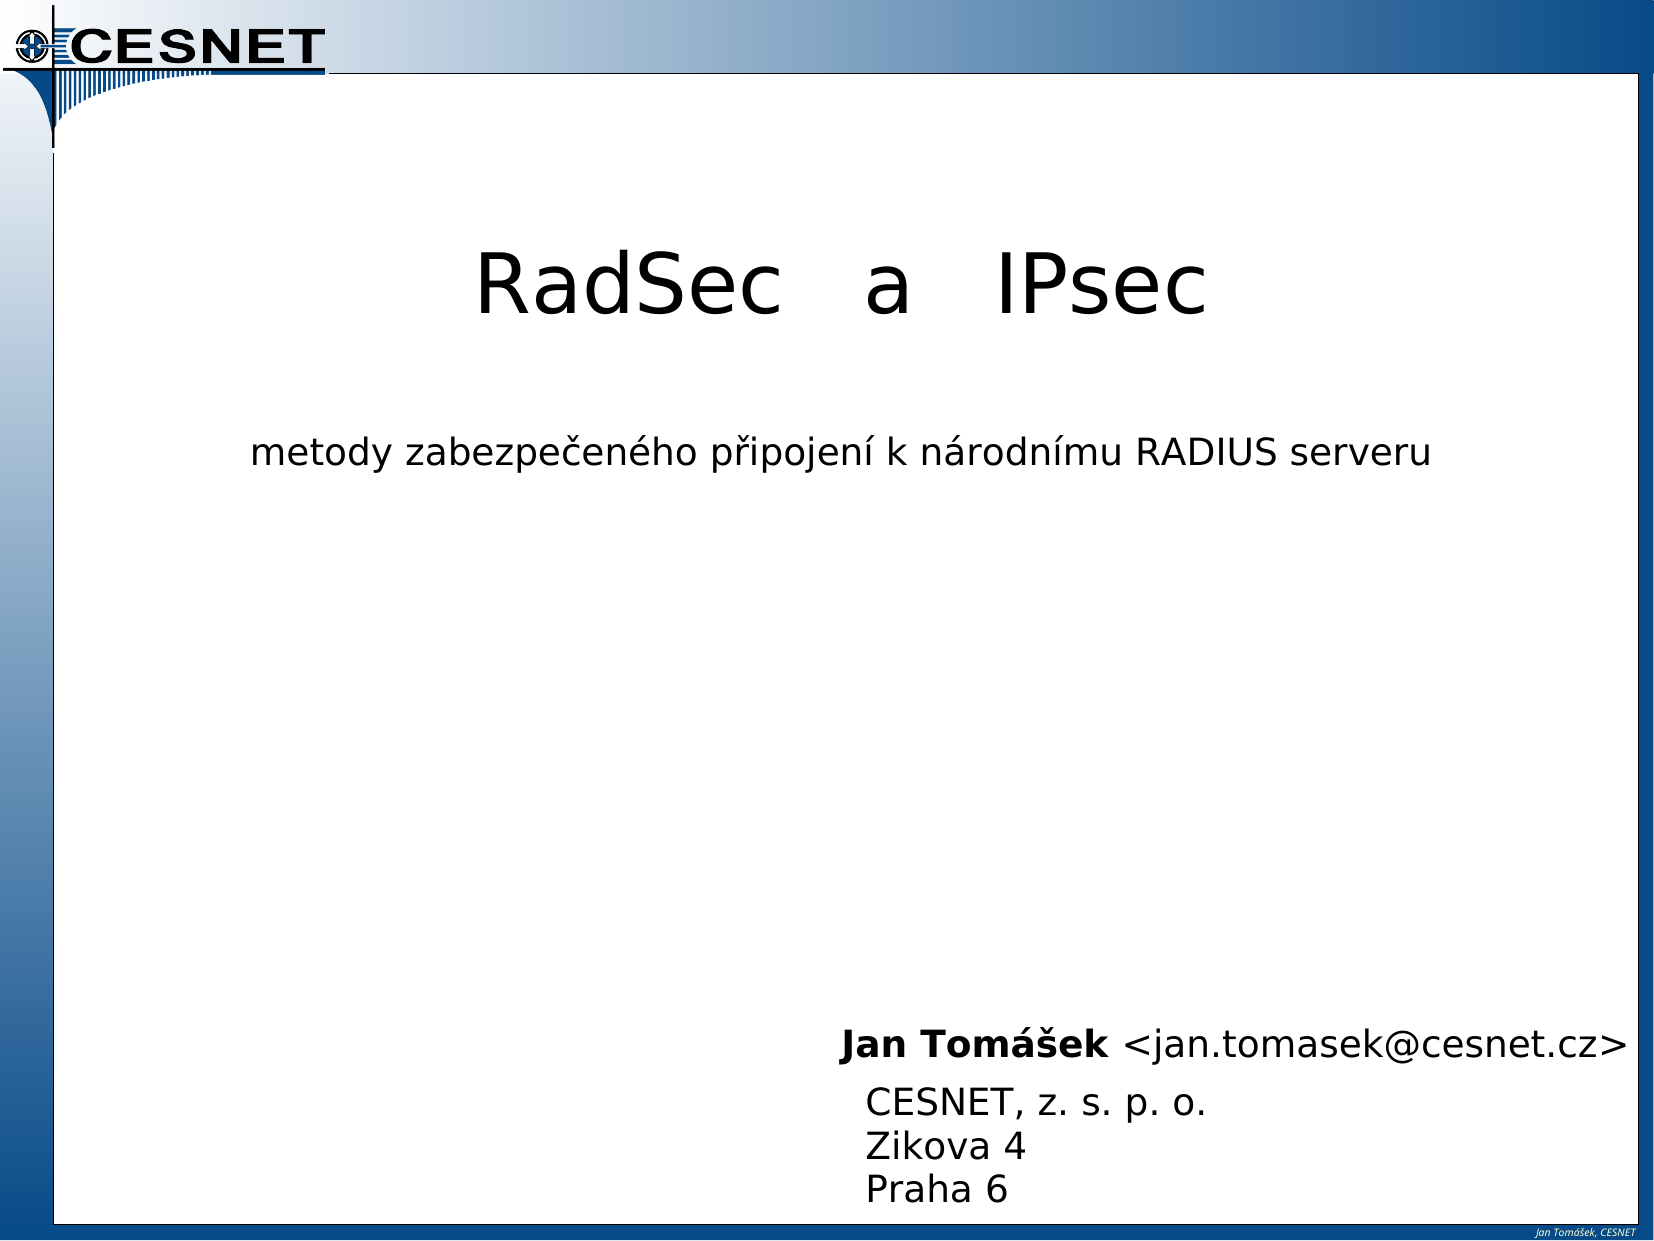

RadSec a IPsec
metody zabezpečeného připojení k národnímu RADIUS serveru
Jan Tomášek <jan.tomasek@cesnet.cz>
 CESNET, z. s. p. o.
 Zikova 4
 Praha 6
Jan Tomášek, CESNET